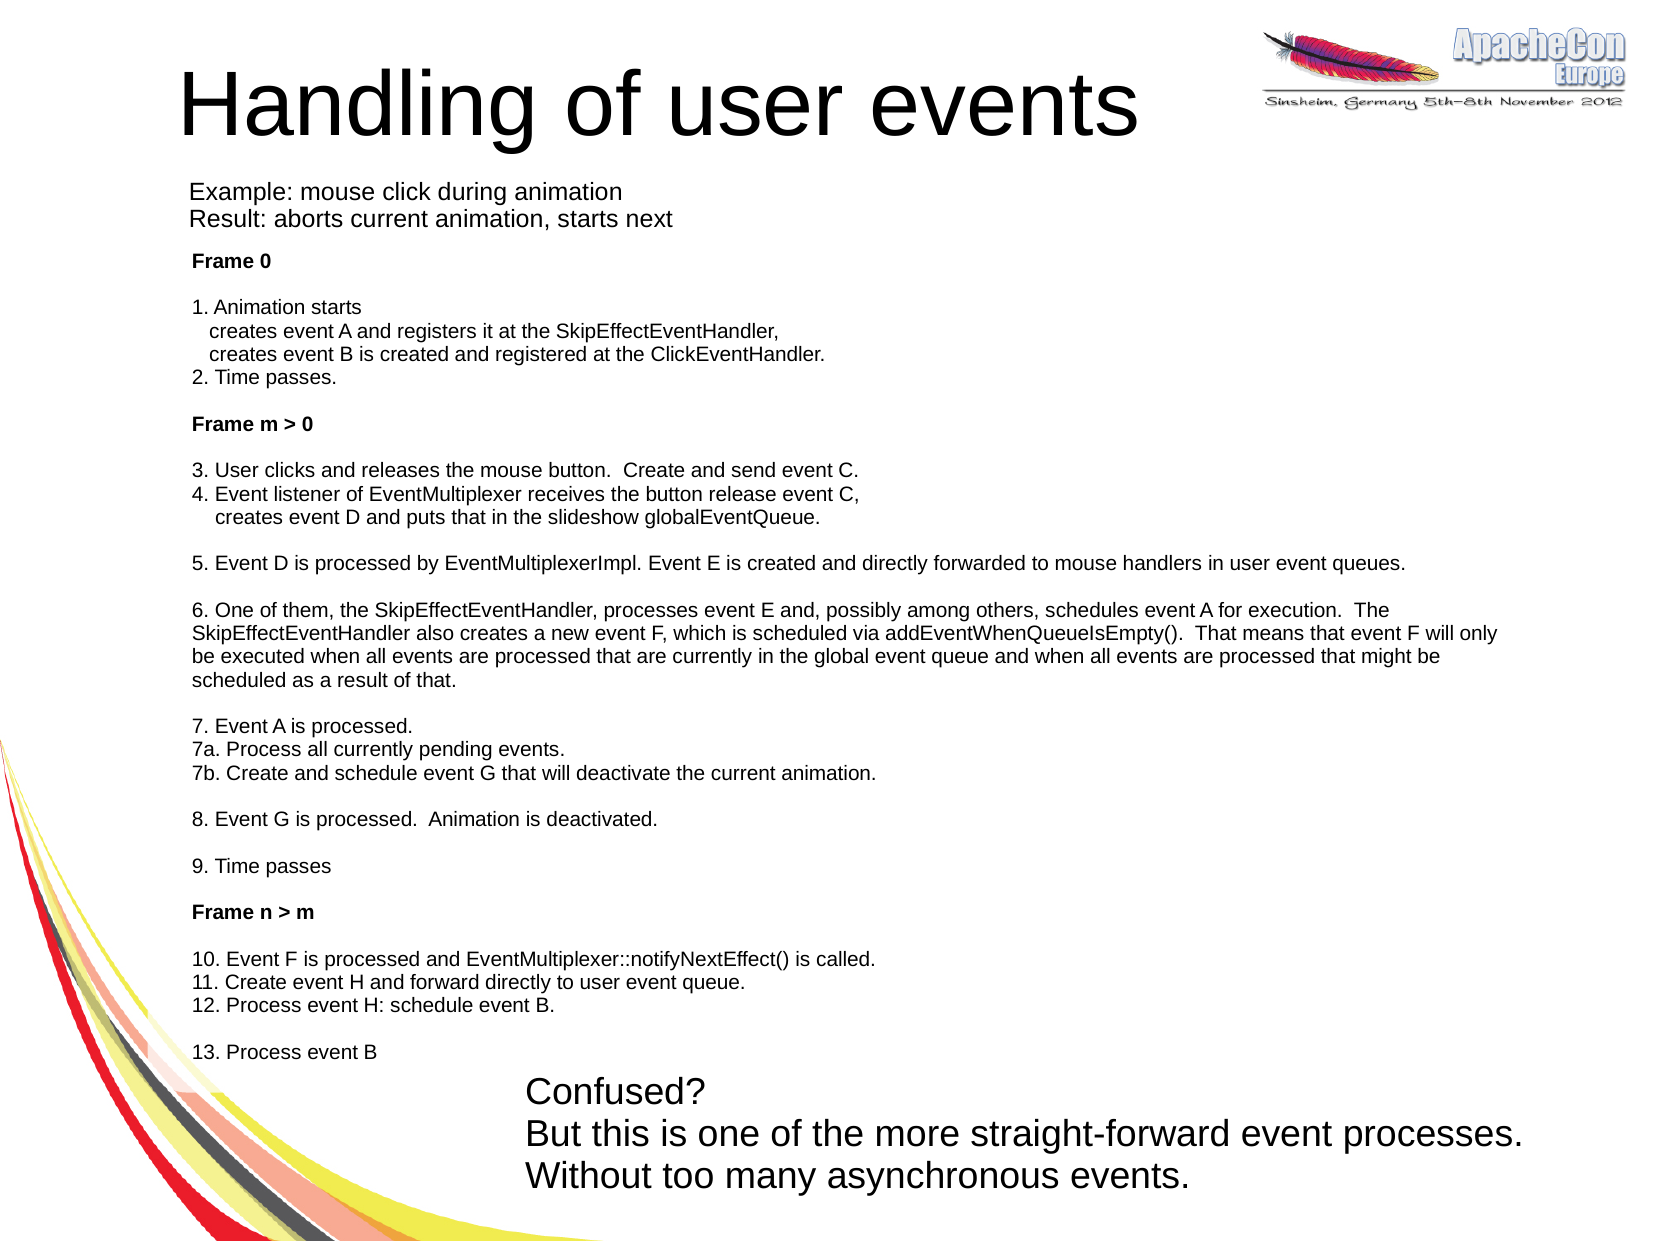

# Handling of user events
Example: mouse click during animation
Result: aborts current animation, starts next
Frame 0
1. Animation starts
 creates event A and registers it at the SkipEffectEventHandler,
 creates event B is created and registered at the ClickEventHandler.
2. Time passes.
Frame m > 0
3. User clicks and releases the mouse button. Create and send event C.
4. Event listener of EventMultiplexer receives the button release event C,
 creates event D and puts that in the slideshow globalEventQueue.
5. Event D is processed by EventMultiplexerImpl. Event E is created and directly forwarded to mouse handlers in user event queues.
6. One of them, the SkipEffectEventHandler, processes event E and, possibly among others, schedules event A for execution. The SkipEffectEventHandler also creates a new event F, which is scheduled via addEventWhenQueueIsEmpty(). That means that event F will only be executed when all events are processed that are currently in the global event queue and when all events are processed that might be scheduled as a result of that.
7. Event A is processed.
7a. Process all currently pending events.
7b. Create and schedule event G that will deactivate the current animation.
8. Event G is processed. Animation is deactivated.
9. Time passes
Frame n > m
10. Event F is processed and EventMultiplexer::notifyNextEffect() is called.
11. Create event H and forward directly to user event queue.
12. Process event H: schedule event B.
13. Process event B
Confused?
But this is one of the more straight-forward event processes.
Without too many asynchronous events.